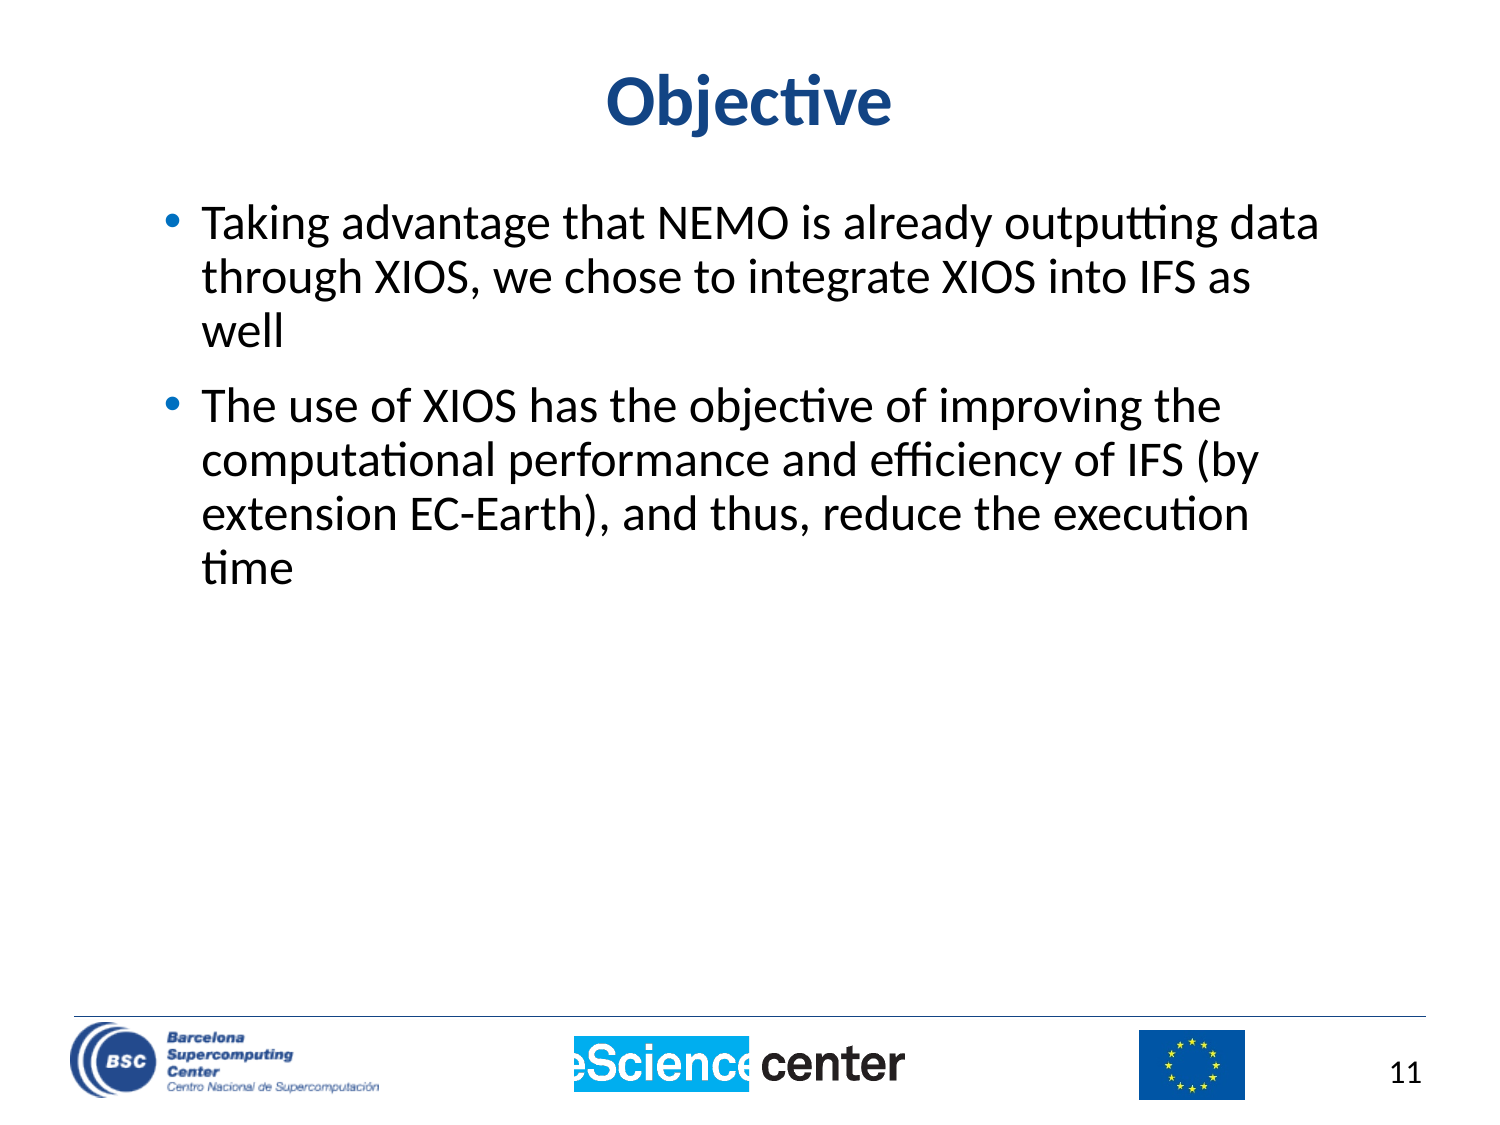

Objective
Taking advantage that NEMO is already outputting data through XIOS, we chose to integrate XIOS into IFS as well
The use of XIOS has the objective of improving the computational performance and efficiency of IFS (by extension EC-Earth), and thus, reduce the execution time